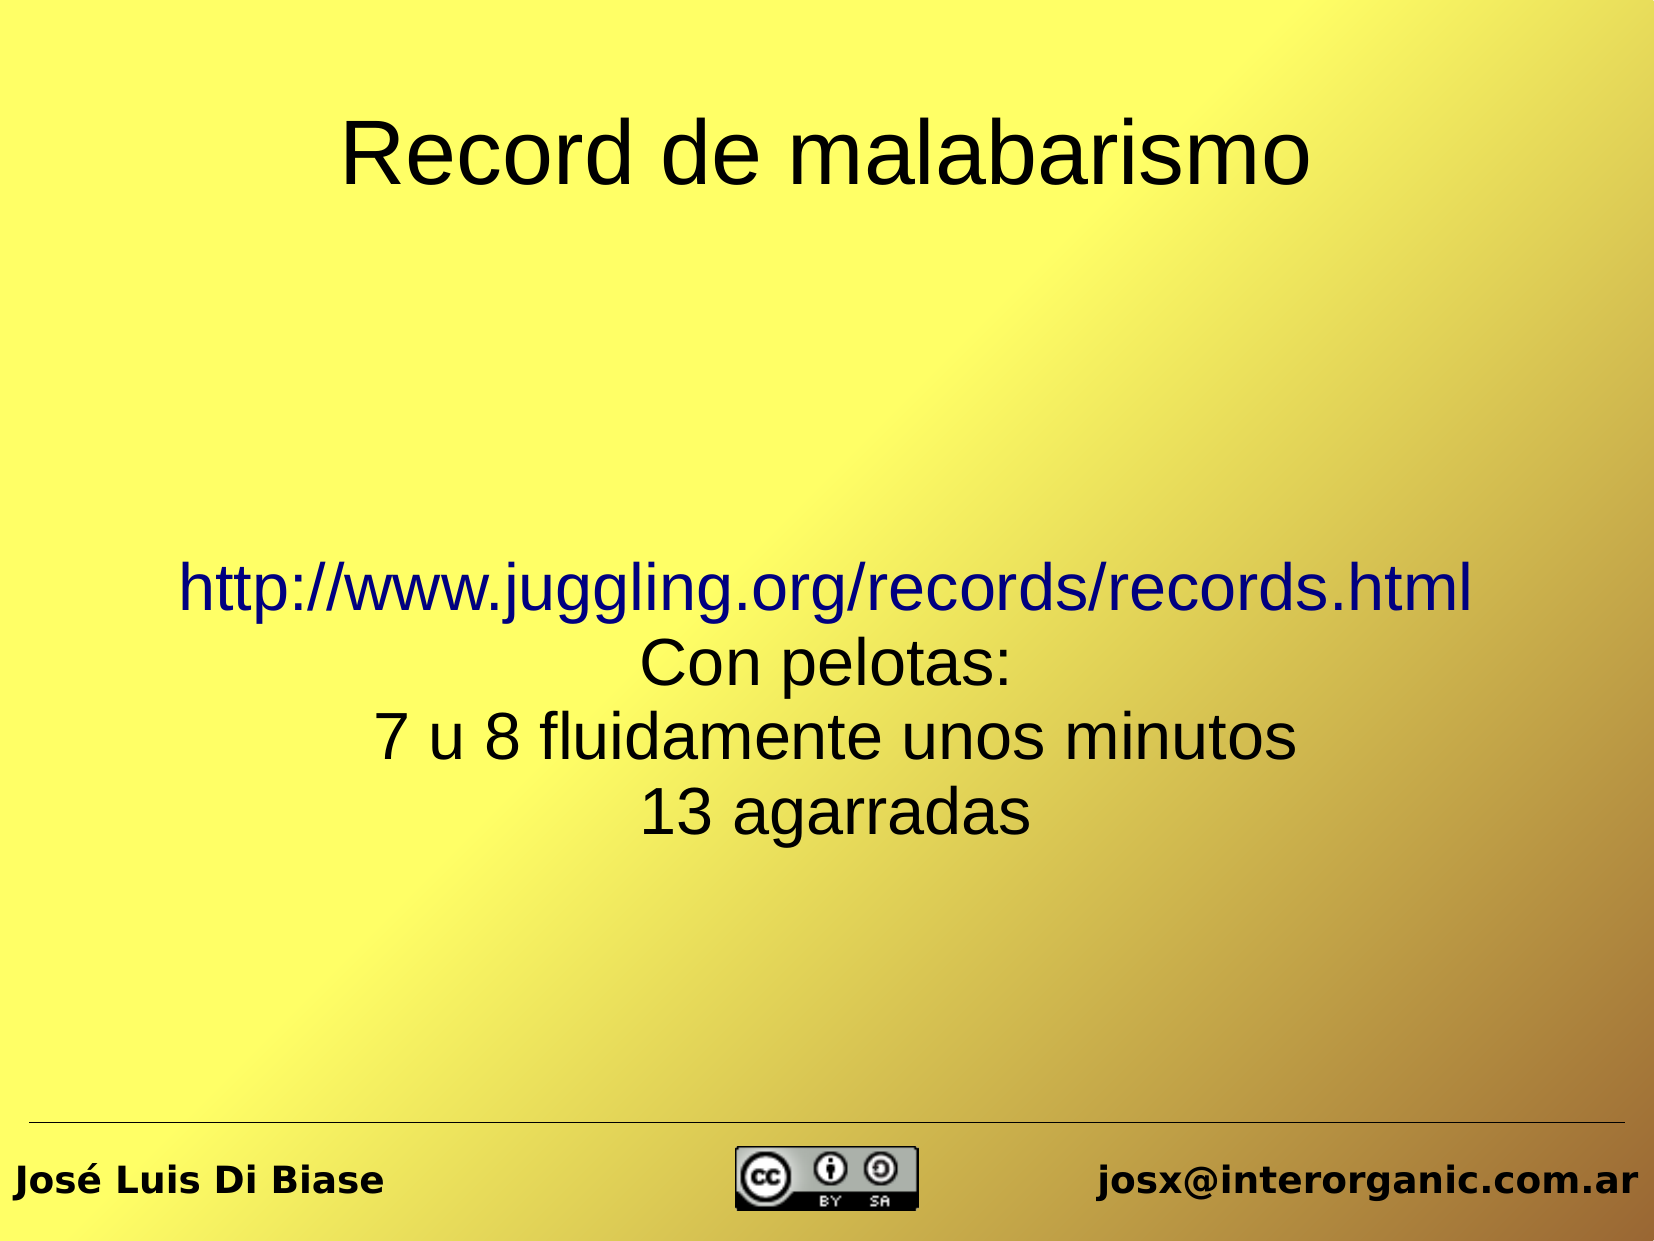

# Record de malabarismo
http://www.juggling.org/records/records.html
Con pelotas:
 7 u 8 fluidamente unos minutos
 13 agarradas
José Luis Di Biase
 josx@interorganic.com.ar